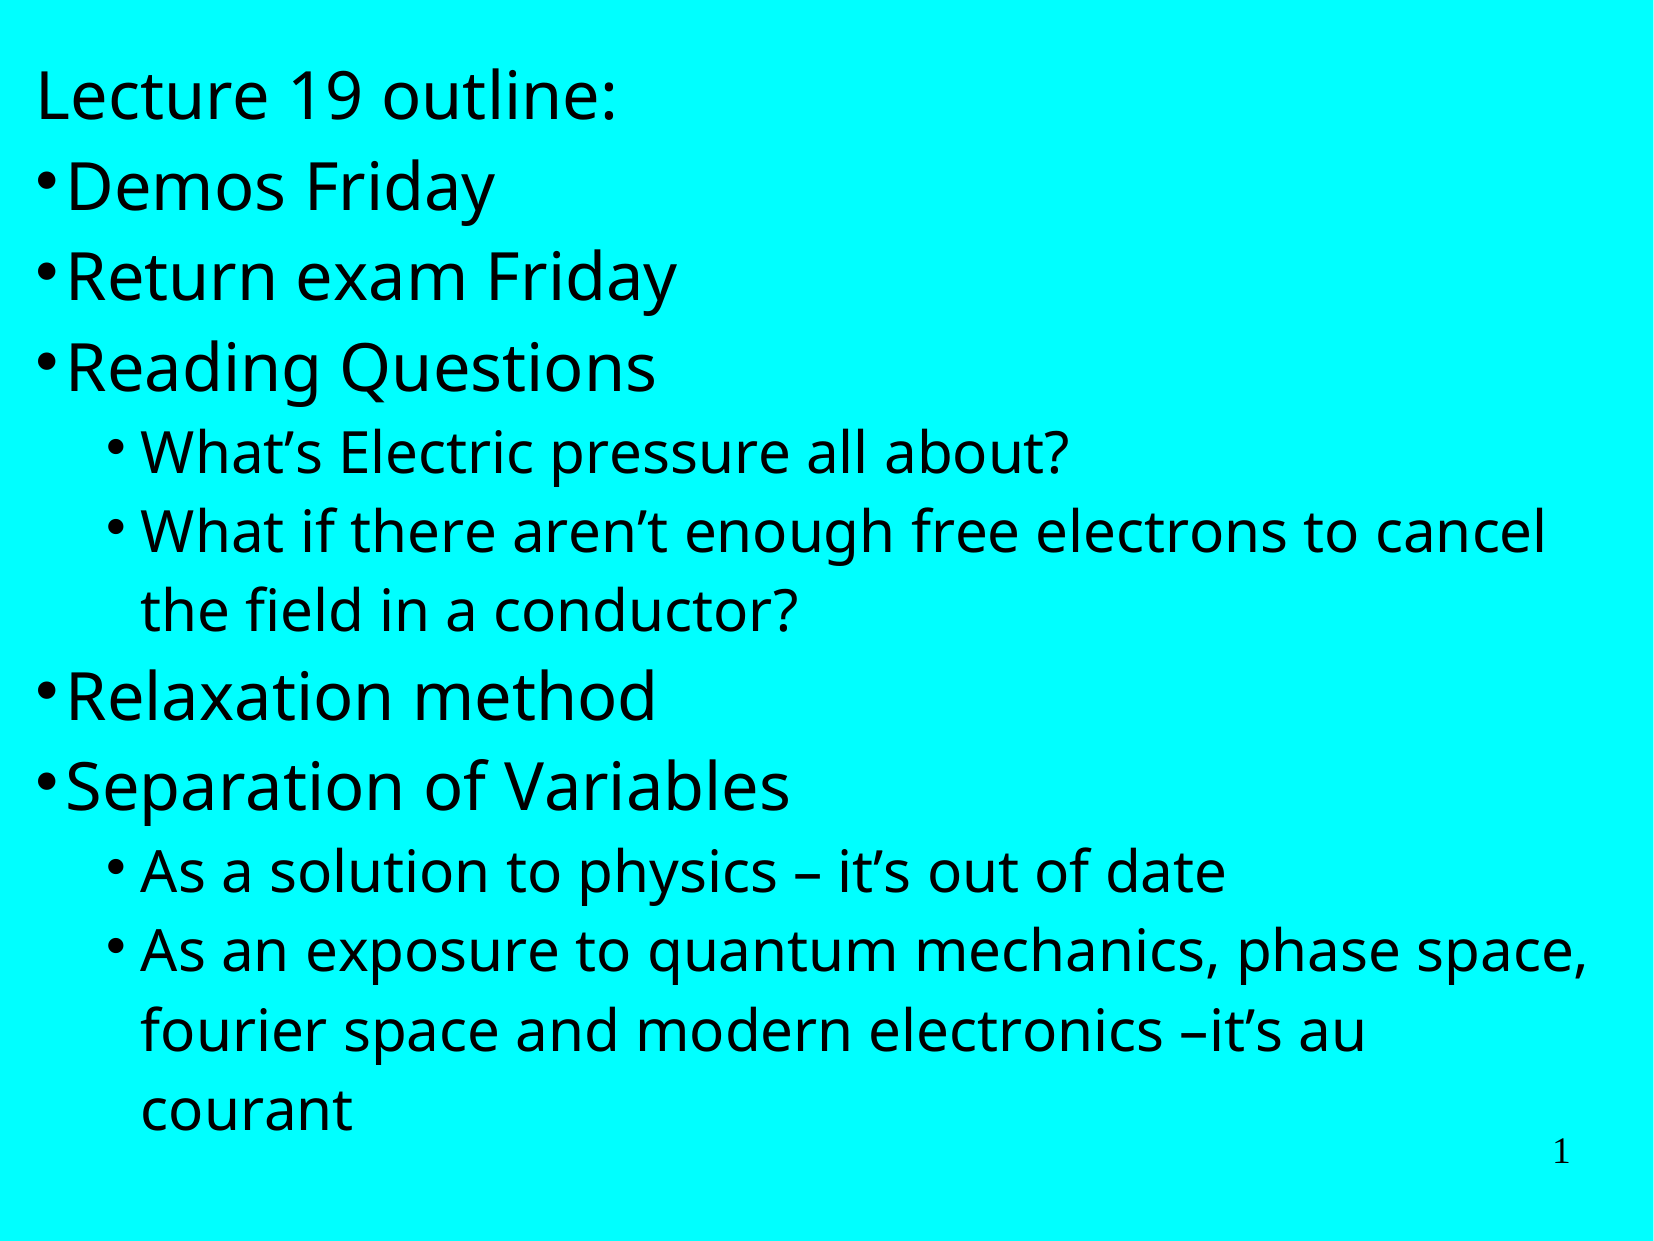

Lecture 19 outline:
Demos Friday
Return exam Friday
Reading Questions
What’s Electric pressure all about?
What if there aren’t enough free electrons to cancel the field in a conductor?
Relaxation method
Separation of Variables
As a solution to physics – it’s out of date
As an exposure to quantum mechanics, phase space, fourier space and modern electronics –it’s au courant
1